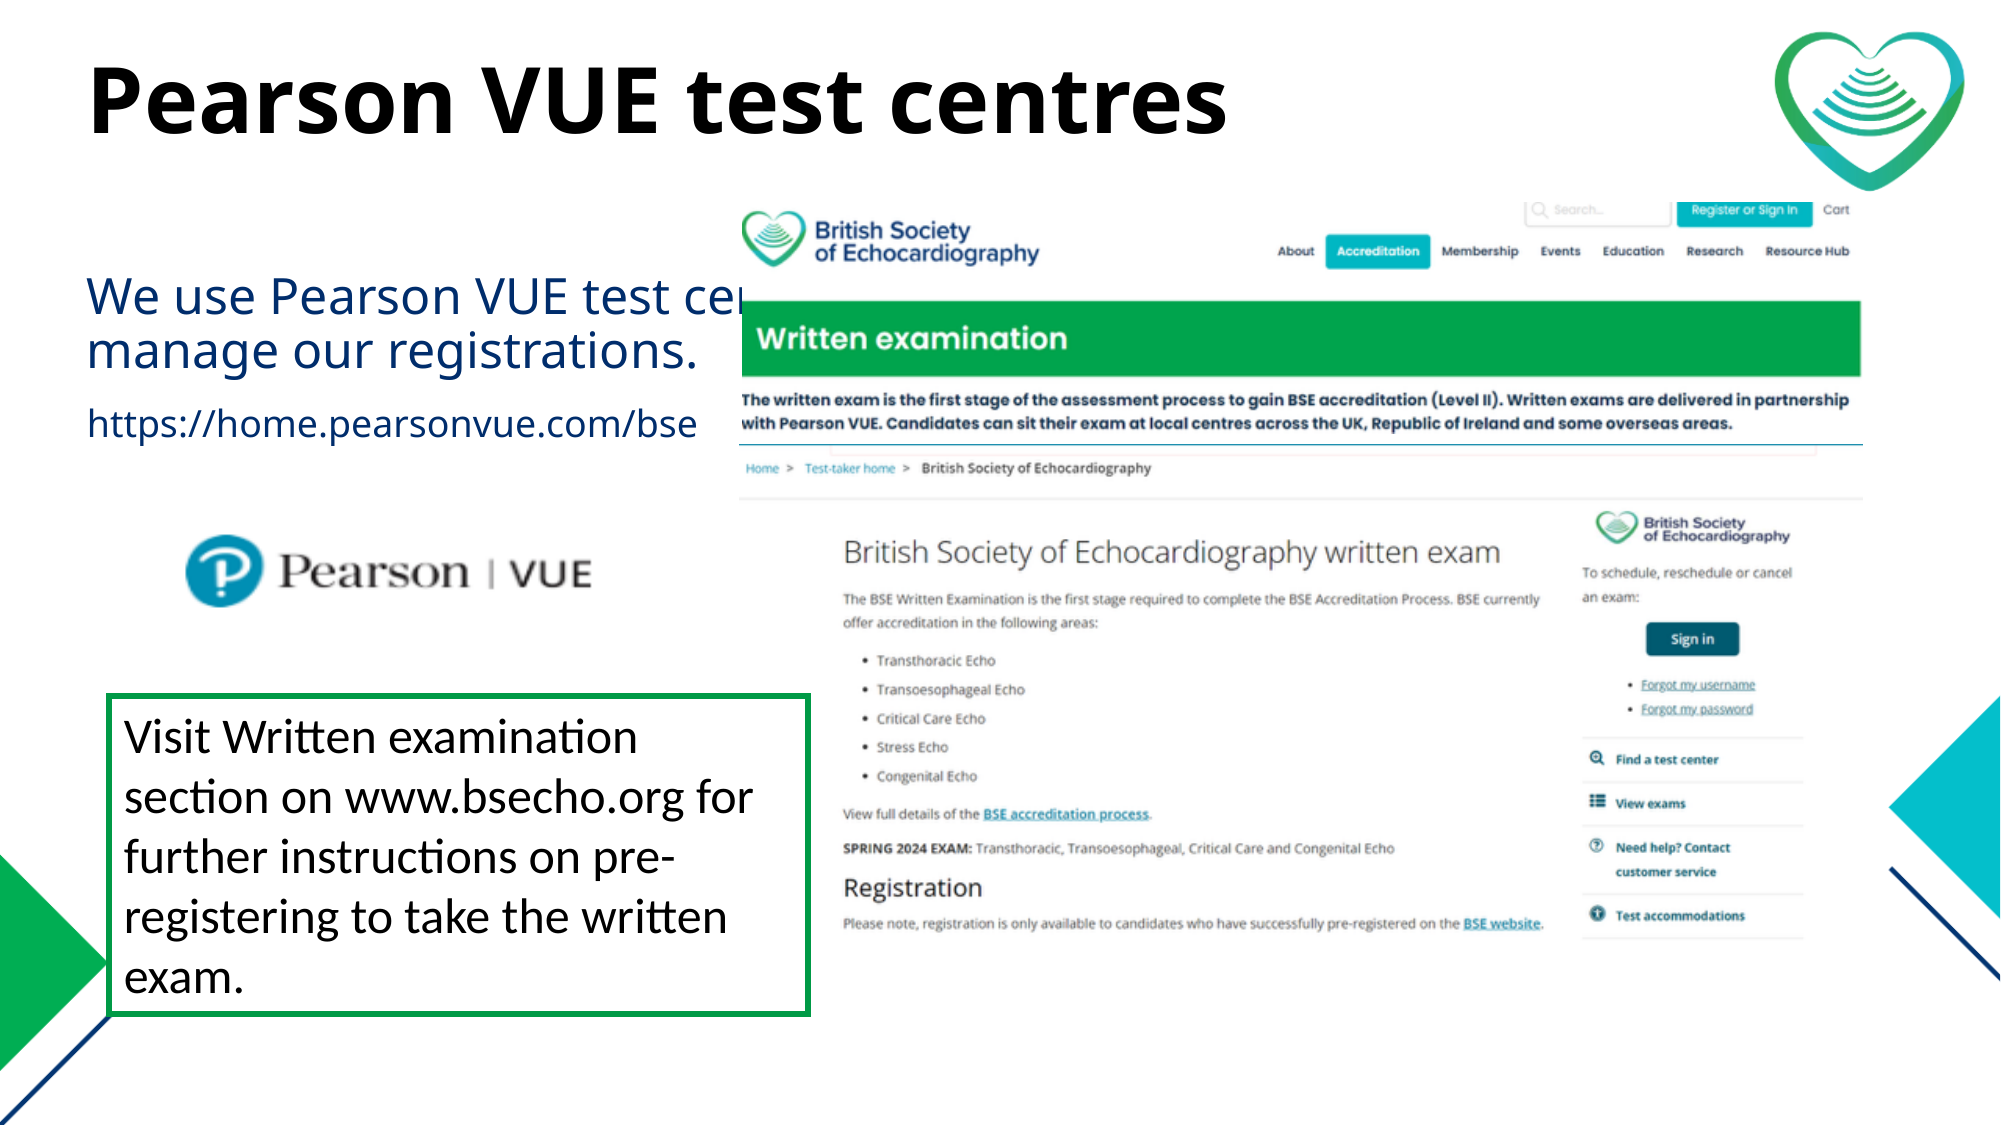

# Pearson VUE test centres
We use Pearson VUE test centres to deliver the exam and manage our registrations.
https://home.pearsonvue.com/bse
Visit Written examination section on www.bsecho.org for further instructions on pre-registering to take the written exam.